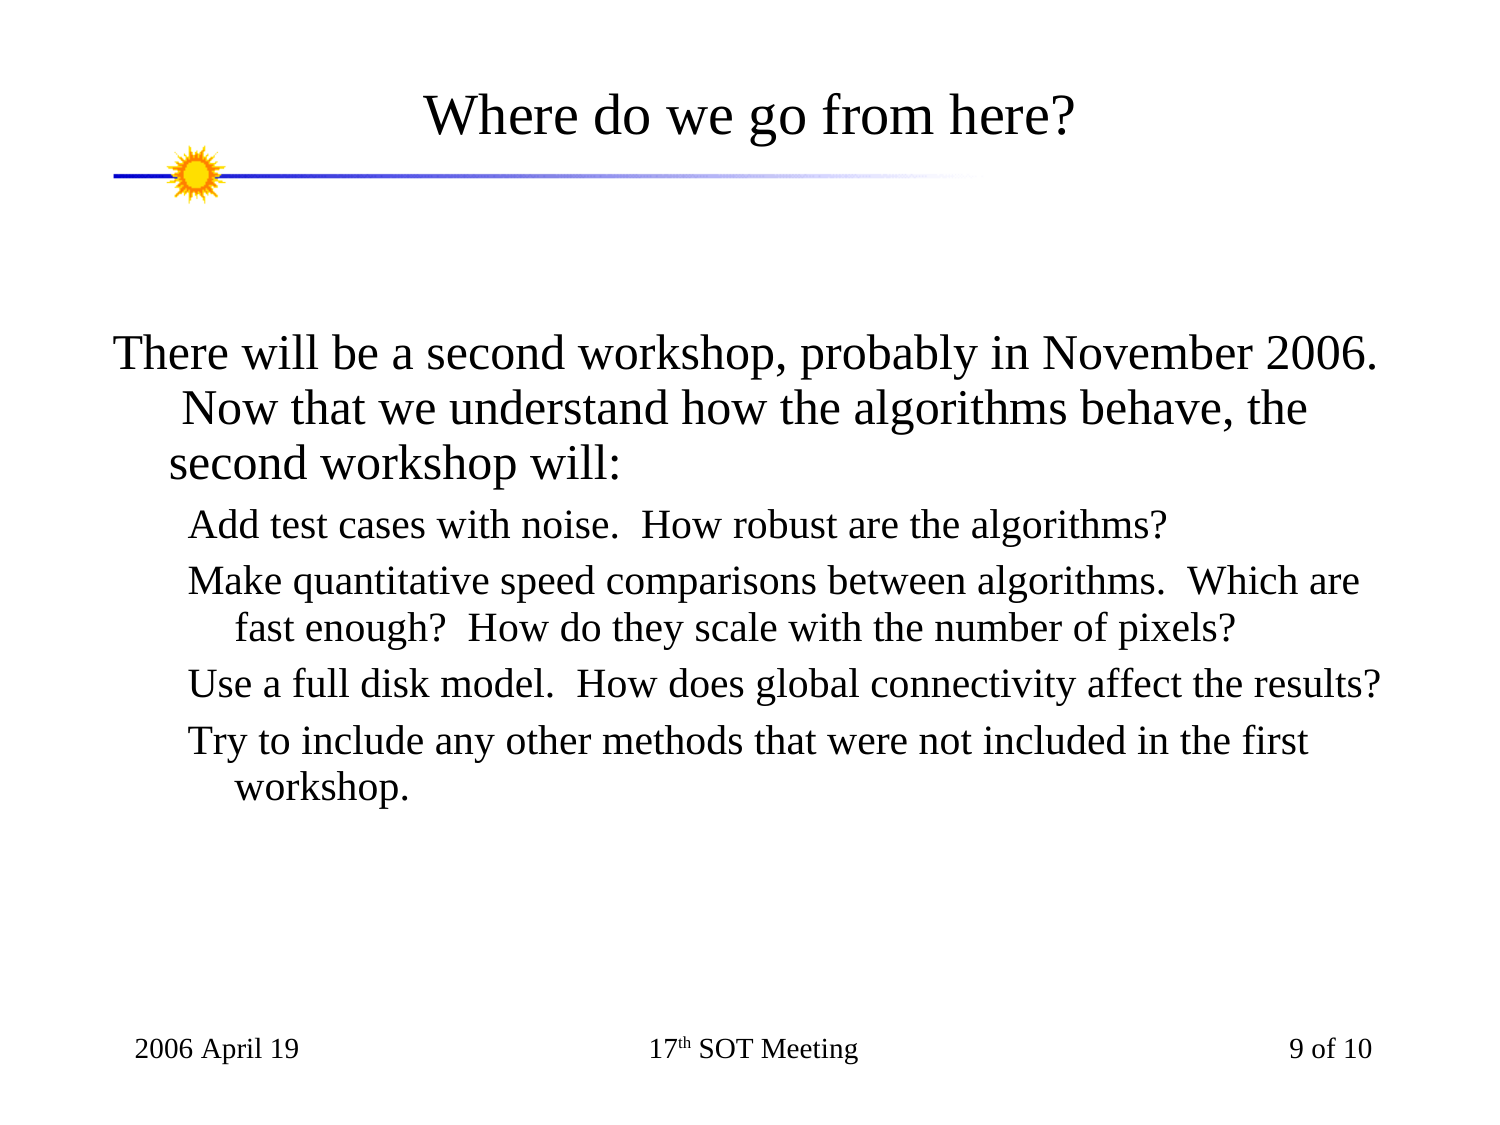

# Where do we go from here?
There will be a second workshop, probably in November 2006. Now that we understand how the algorithms behave, the second workshop will:
Add test cases with noise. How robust are the algorithms?
Make quantitative speed comparisons between algorithms. Which are fast enough? How do they scale with the number of pixels?
Use a full disk model. How does global connectivity affect the results?
Try to include any other methods that were not included in the first workshop.
9